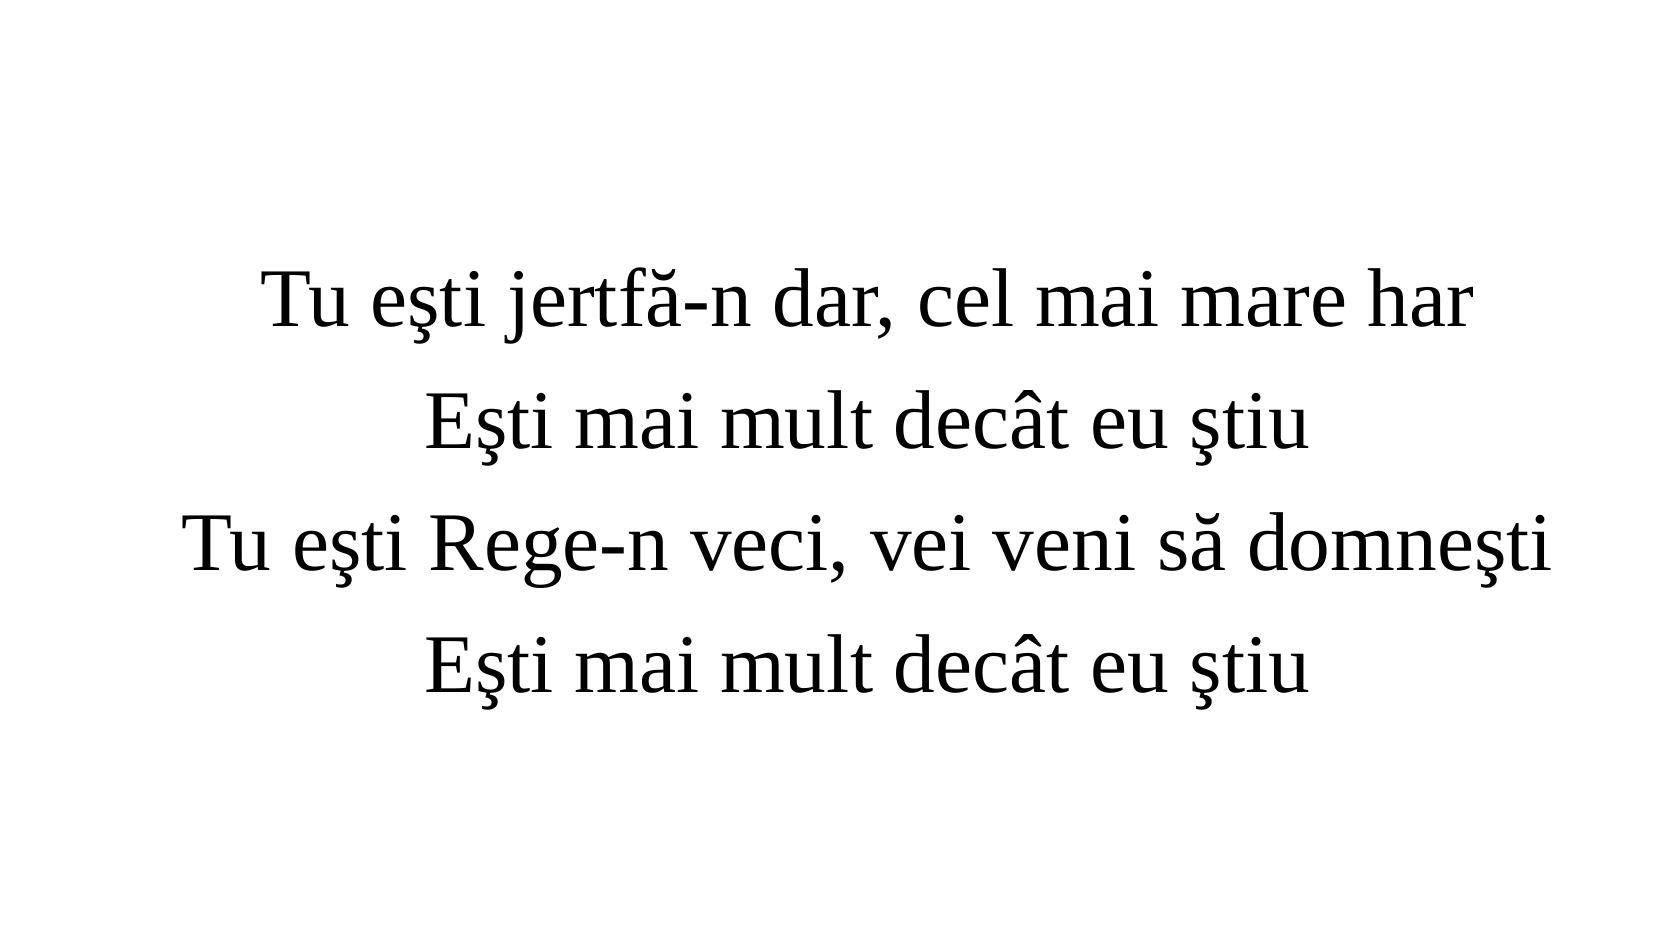

# Tu eşti jertfă-n dar, cel mai mare har
Eşti mai mult decât eu ştiu
Tu eşti Rege-n veci, vei veni să domneşti
Eşti mai mult decât eu ştiu